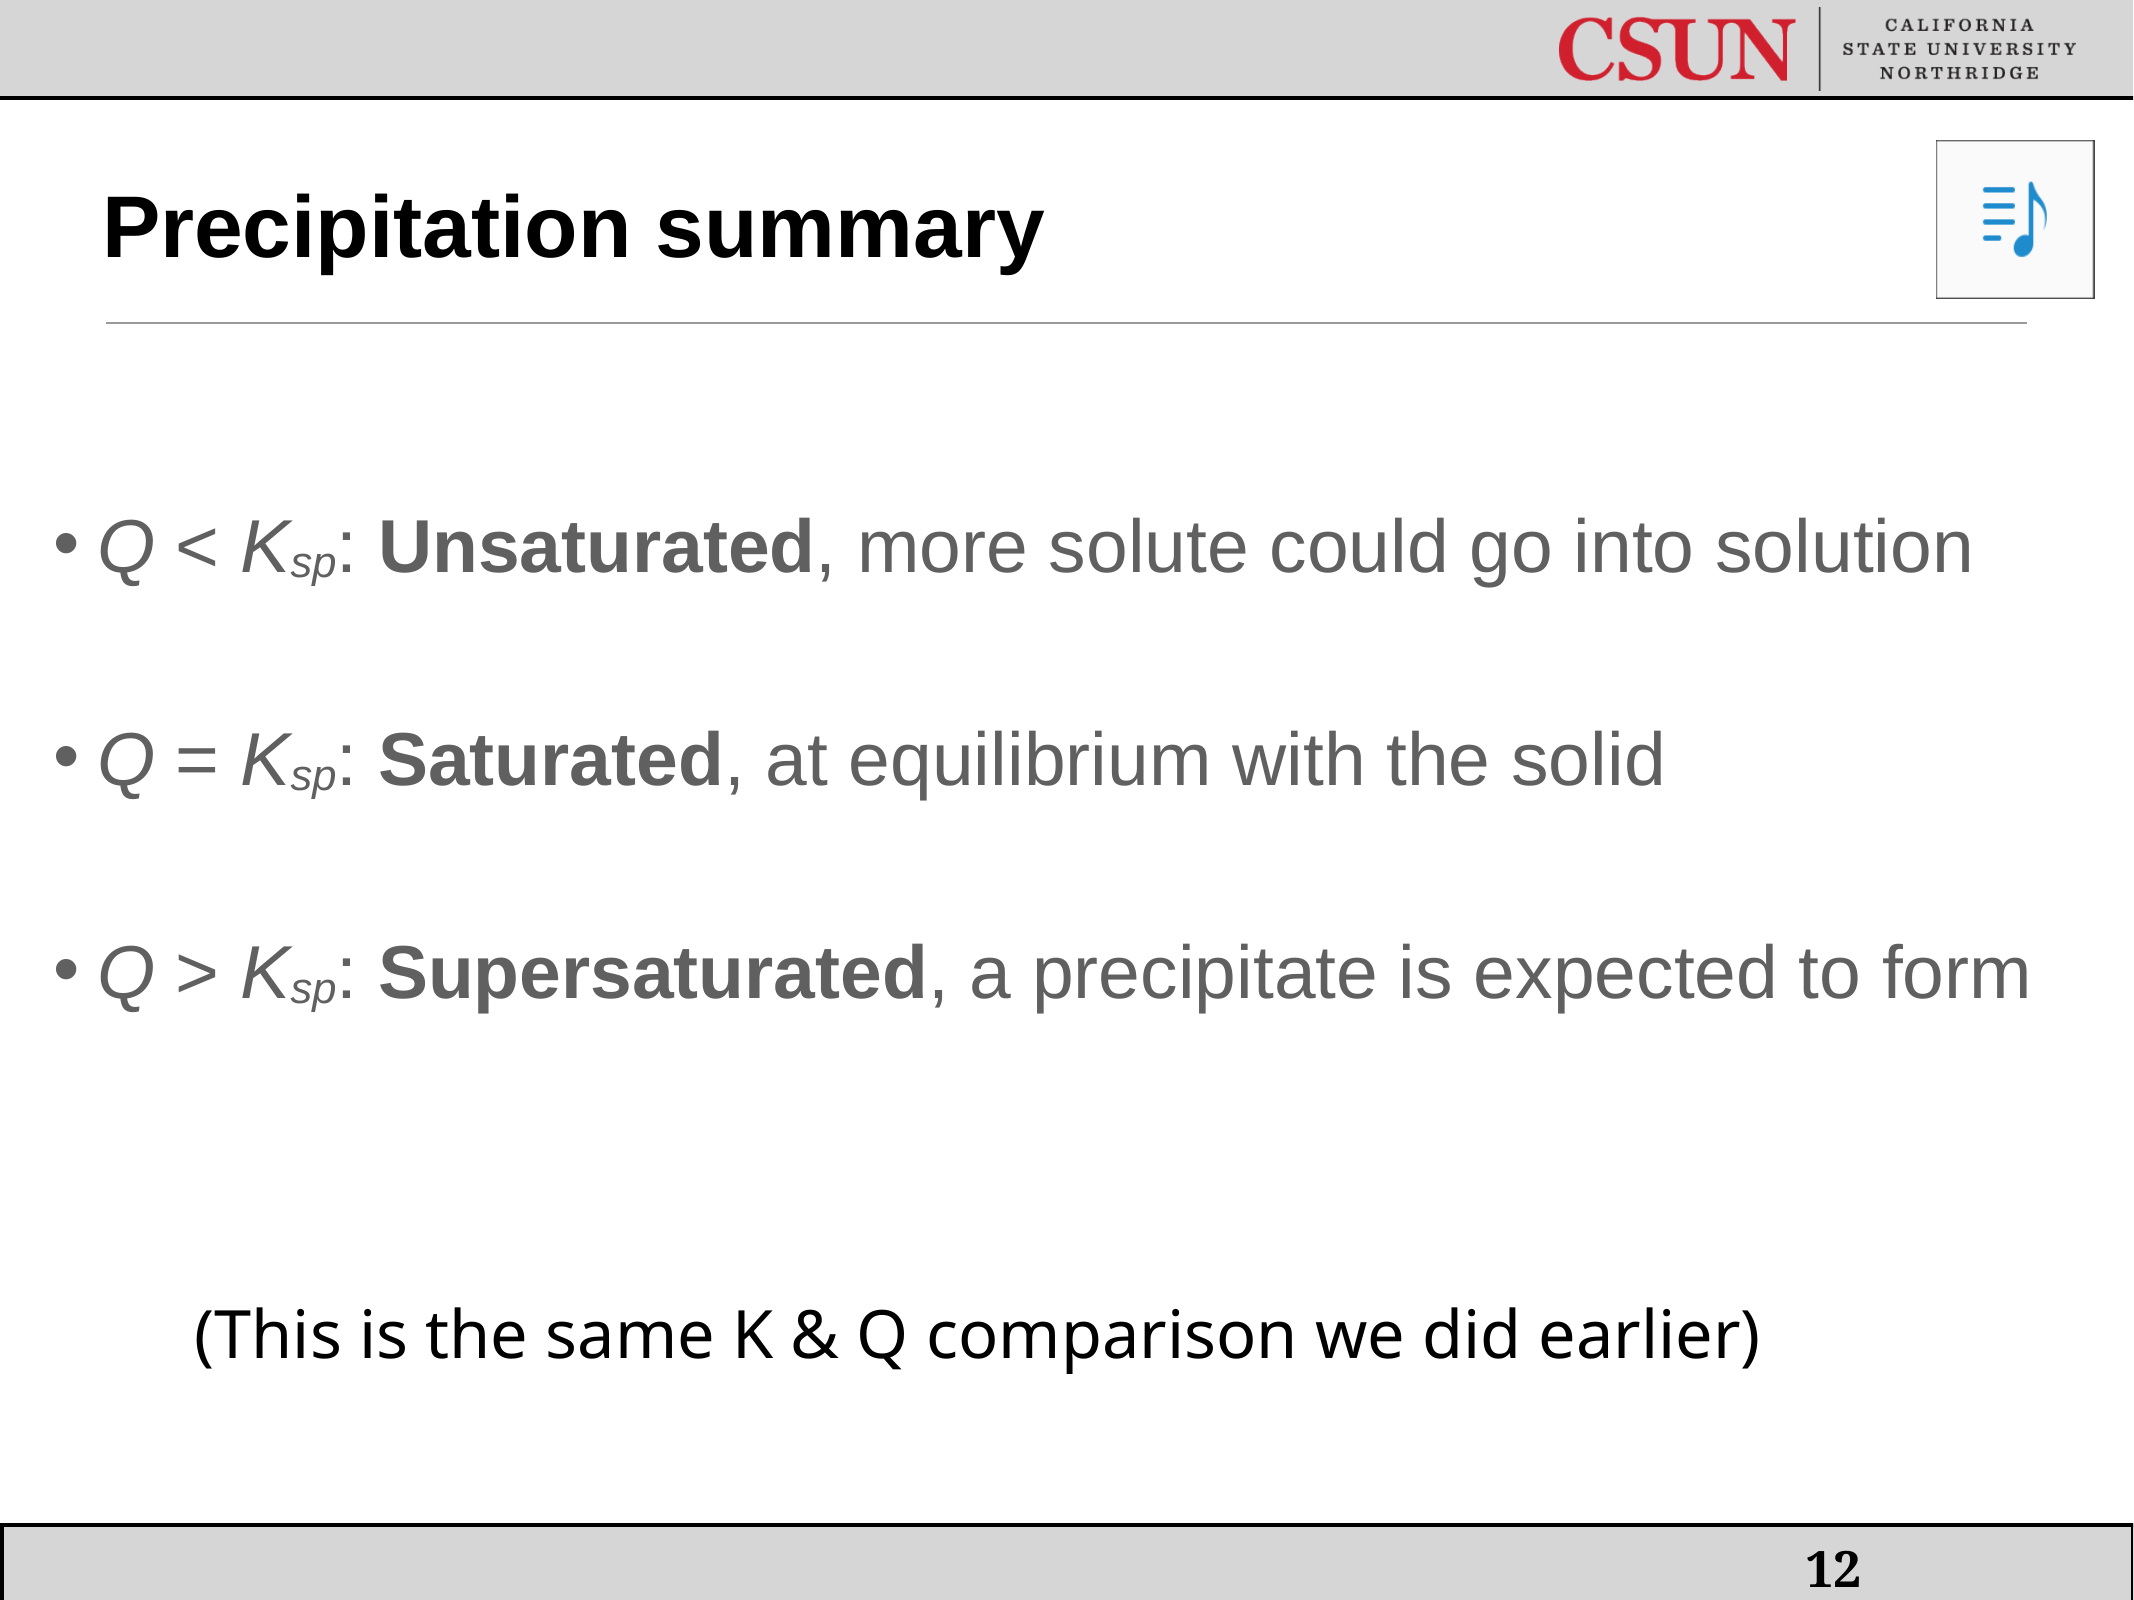

# Precipitation summary
Q < Ksp: Unsaturated, more solute could go into solution
Q = Ksp: Saturated, at equilibrium with the solid
Q > Ksp: Supersaturated, a precipitate is expected to form
(This is the same K & Q comparison we did earlier)
12